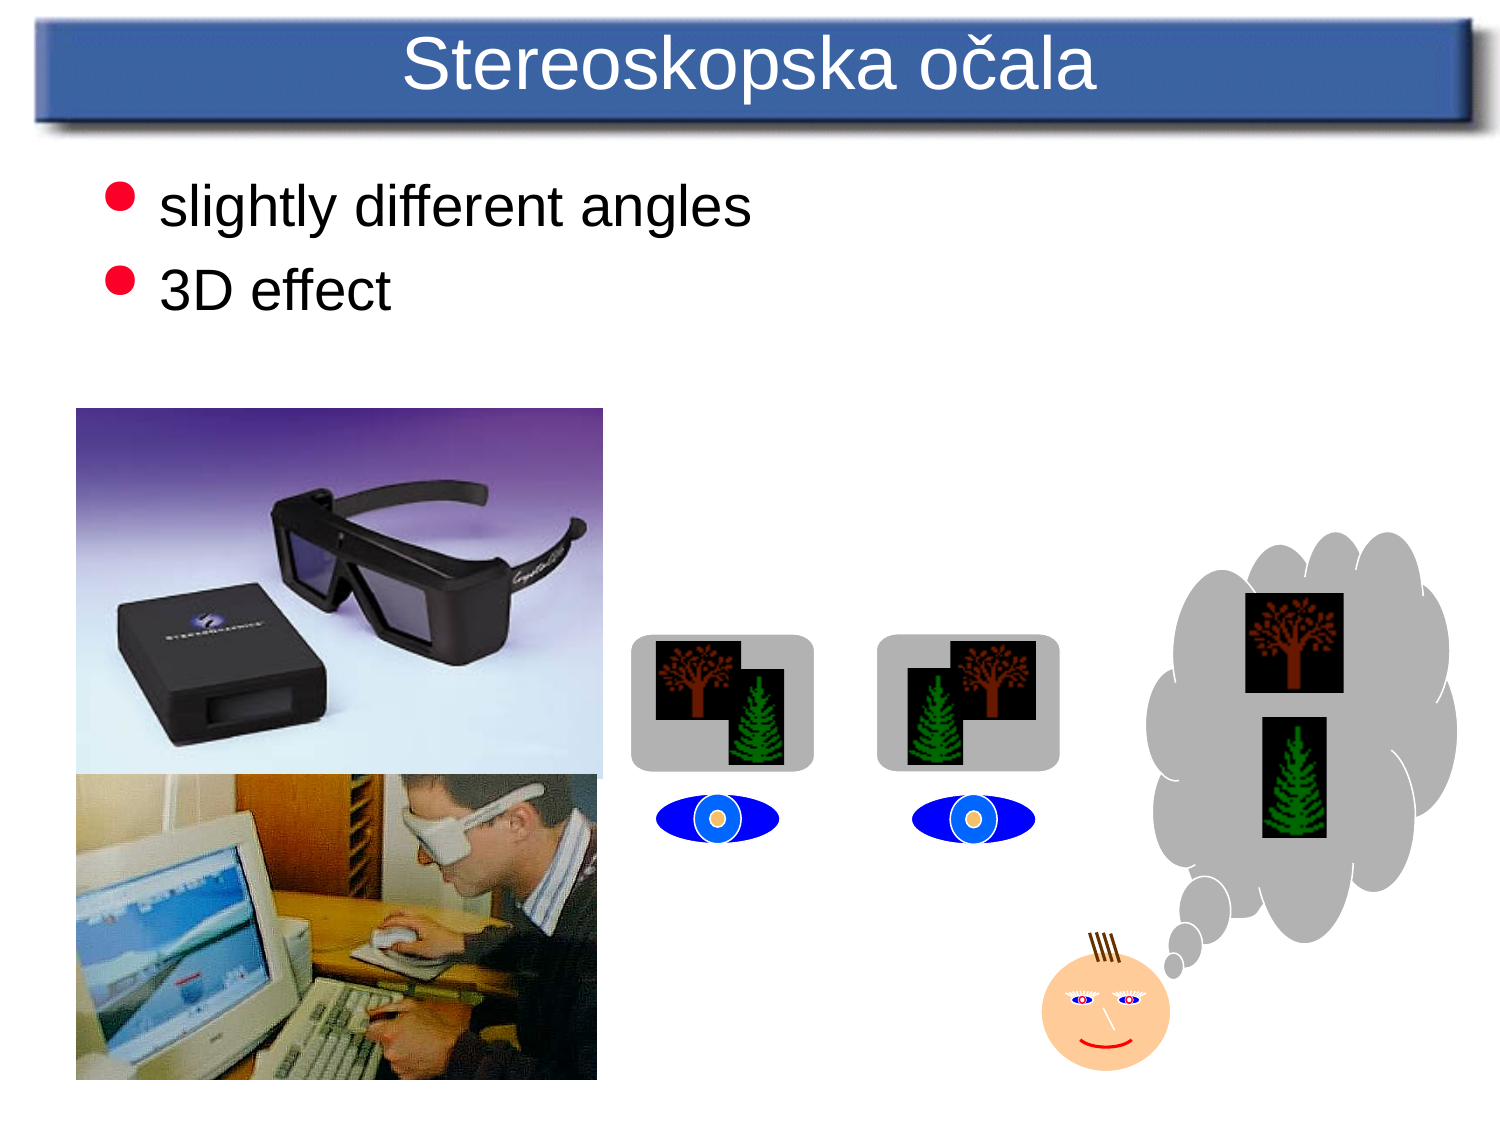

# Stereoskopska očala
slightly different angles
3D effect